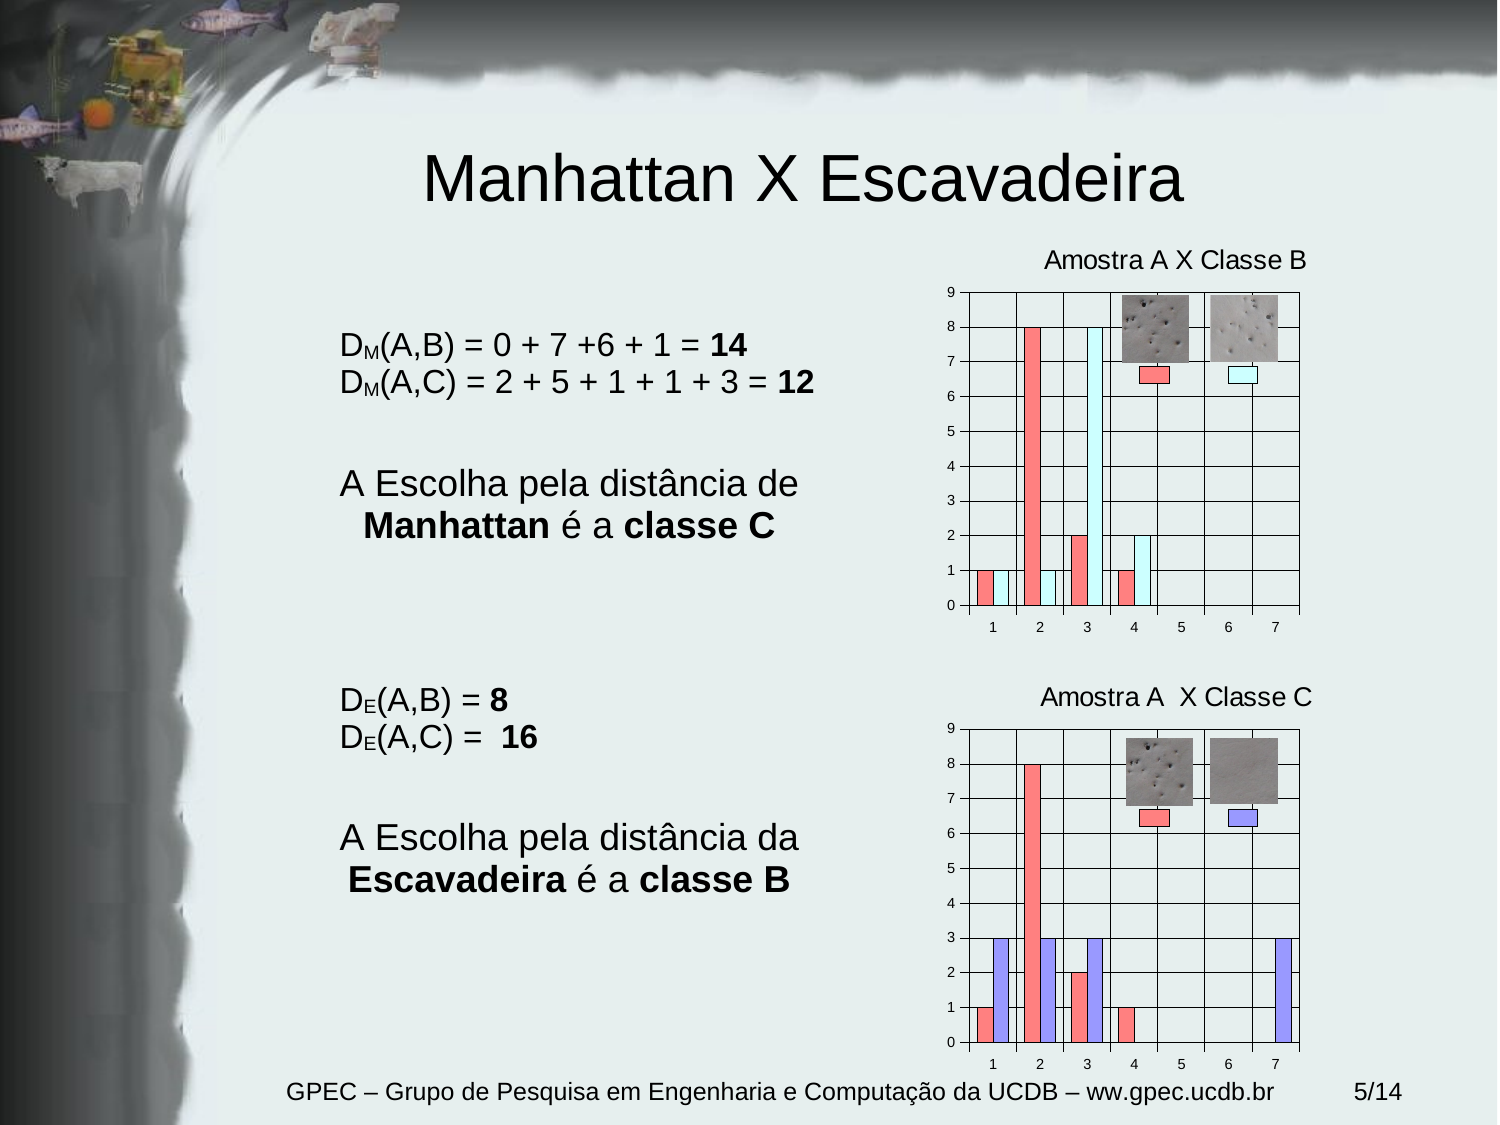

# Manhattan X Escavadeira
### Chart: Amostra A X Classe B
| Category | Amostra | Classe B |
|---|---|---|
| 1 | 1.0 | 1.0 |
| 2 | 8.0 | 1.0 |
| 3 | 2.0 | 8.0 |
| 4 | 1.0 | 2.0 |
| 5 | 0.0 | 0.0 |
| 6 | 0.0 | 0.0 |
| 7 | 0.0 | 0.0 |
DM(A,B) = 0 + 7 +6 + 1 = 14
DM(A,C) = 2 + 5 + 1 + 1 + 3 = 12
A Escolha pela distância de
Manhattan é a classe C
### Chart: Amostra A X Classe C
| Category | Amostra A | Classe C |
|---|---|---|
| 1 | 1.0 | 3.0 |
| 2 | 8.0 | 3.0 |
| 3 | 2.0 | 3.0 |
| 4 | 1.0 | 0.0 |
| 5 | 0.0 | 0.0 |
| 6 | 0.0 | 0.0 |
| 7 | 0.0 | 3.0 |DE(A,B) = 8
DE(A,C) = 16
A Escolha pela distância da
Escavadeira é a classe B